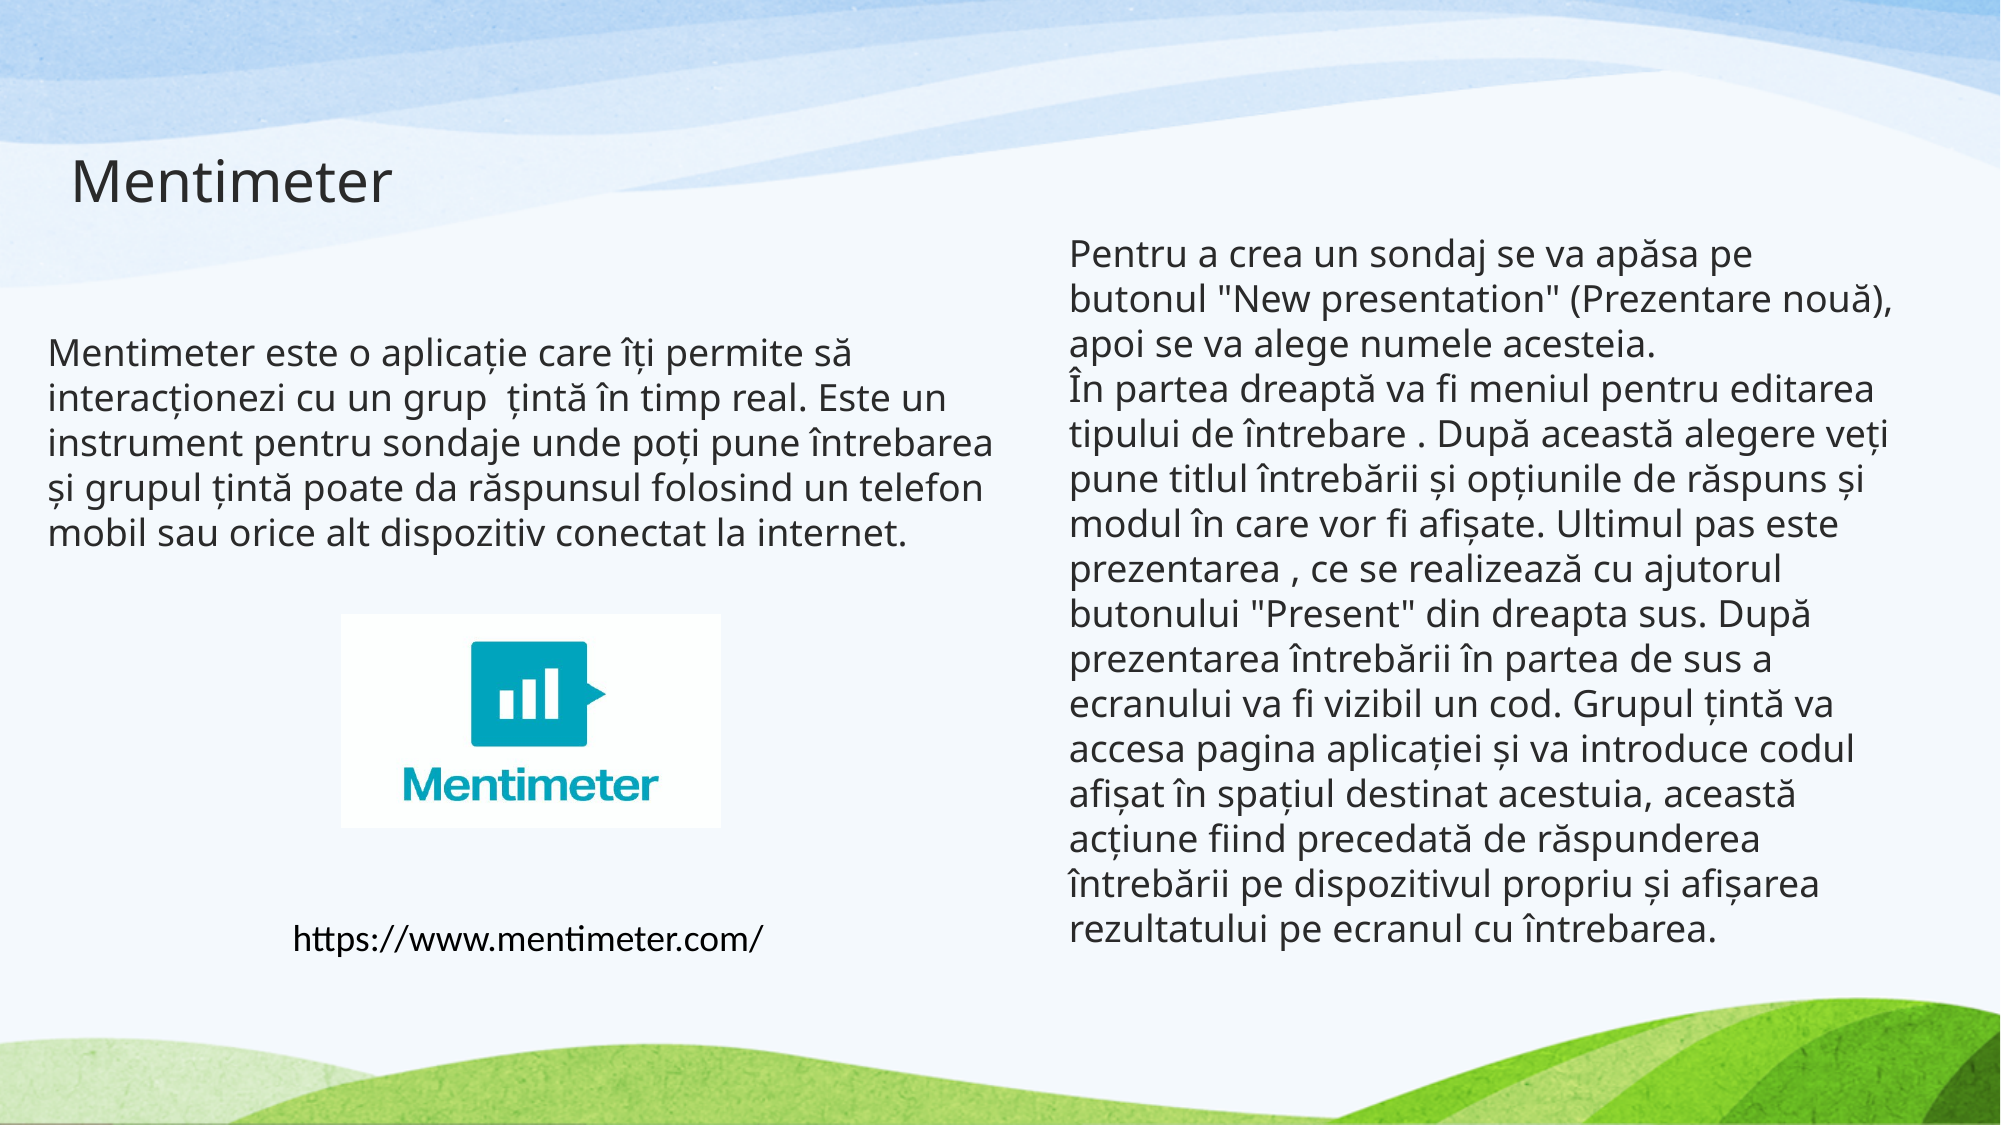

Mentimeter
Pentru a crea un sondaj se va apăsa pe butonul "New presentation" (Prezentare nouă), apoi se va alege numele acesteia.
În partea dreaptă va fi meniul pentru editarea tipului de întrebare . După această alegere veți pune titlul întrebării și opțiunile de răspuns și modul în care vor fi afișate. Ultimul pas este prezentarea , ce se realizează cu ajutorul butonului "Present" din dreapta sus. După prezentarea întrebării în partea de sus a ecranului va fi vizibil un cod. Grupul țintă va accesa pagina aplicației și va introduce codul afișat în spațiul destinat acestuia, această acțiune fiind precedată de răspunderea întrebării pe dispozitivul propriu și afișarea rezultatului pe ecranul cu întrebarea.
Mentimeter este o aplicație care îți permite să interacționezi cu un grup  țintă în timp real. Este un instrument pentru sondaje unde poți pune întrebarea și grupul țintă poate da răspunsul folosind un telefon mobil sau orice alt dispozitiv conectat la internet.
https://www.mentimeter.com/